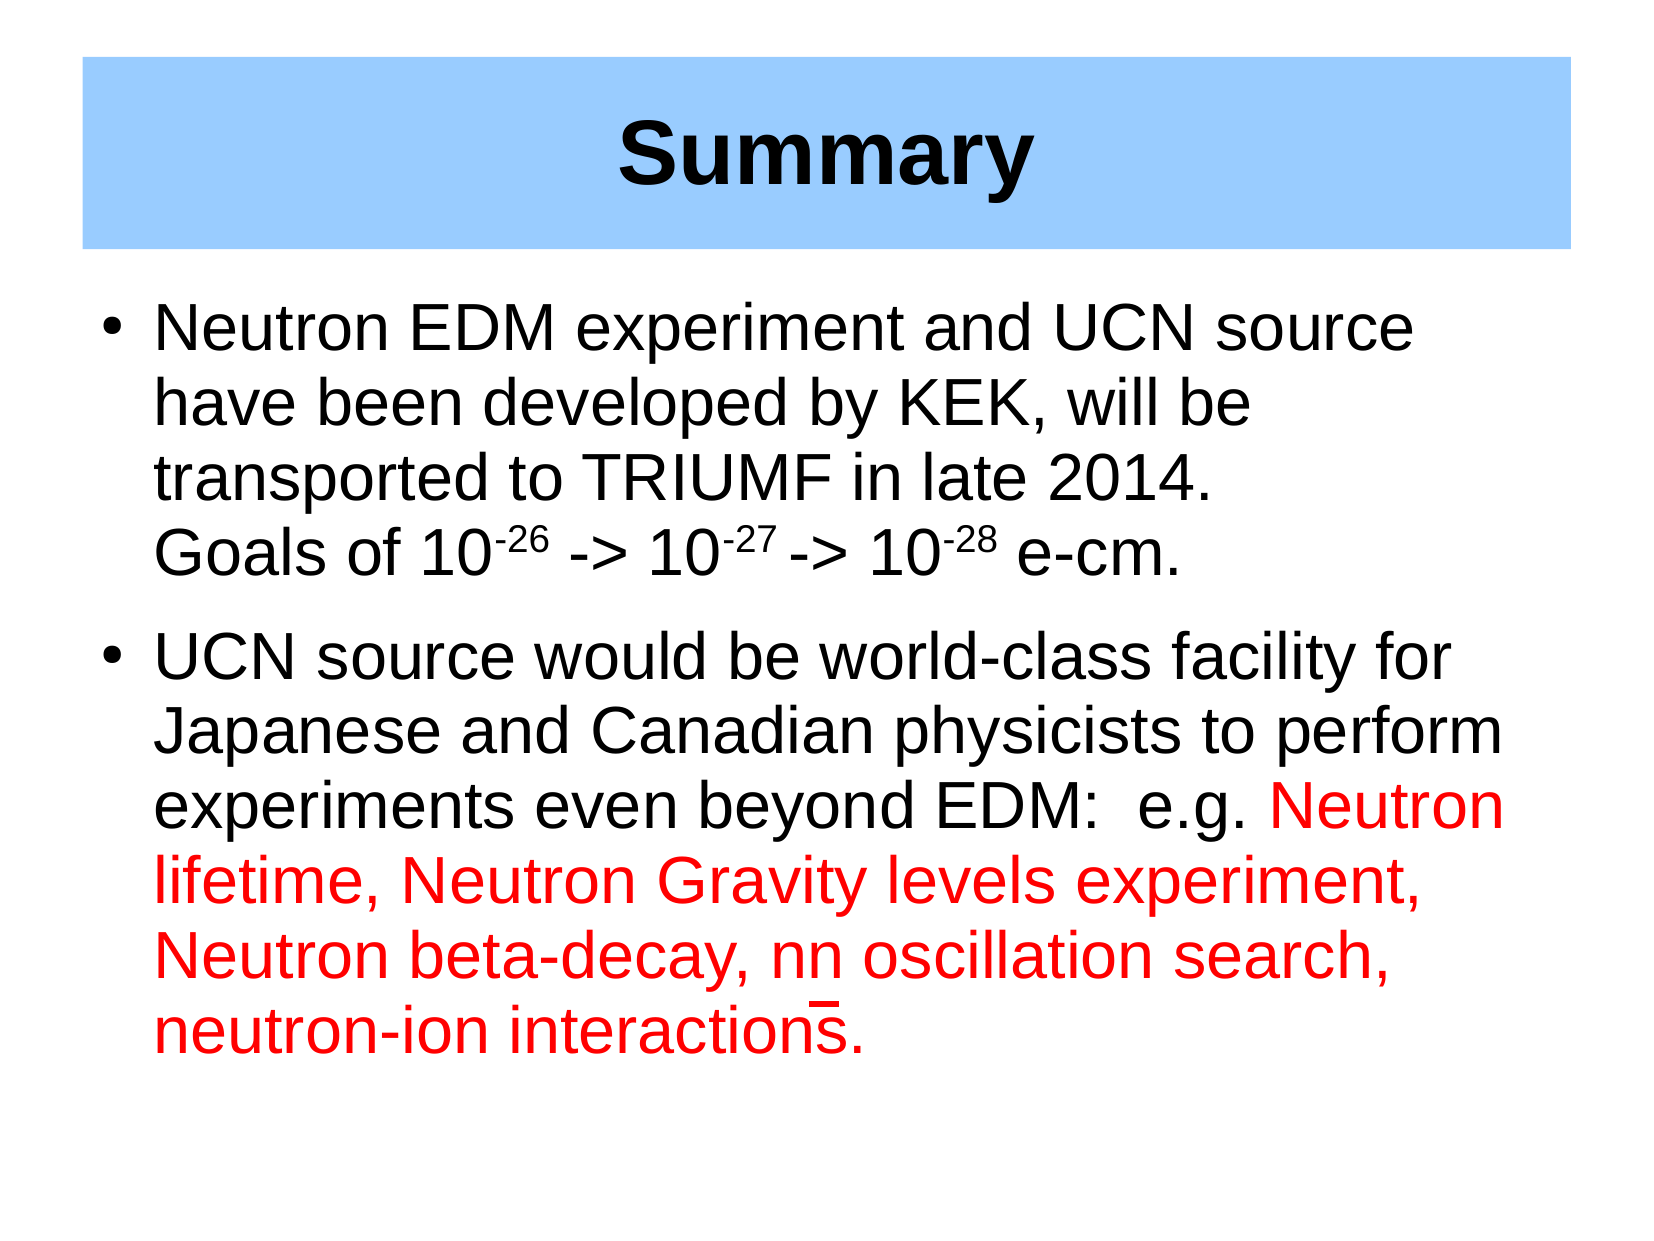

# Summary
Neutron EDM experiment and UCN source have been developed by KEK, will be transported to TRIUMF in late 2014.
Goals of 10-26 -> 10-27 -> 10-28 e-cm.
UCN source would be world-class facility for Japanese and Canadian physicists to perform experiments even beyond EDM: e.g. Neutron lifetime, Neutron Gravity levels experiment, Neutron beta-decay, nn oscillation search, neutron-ion interactions.